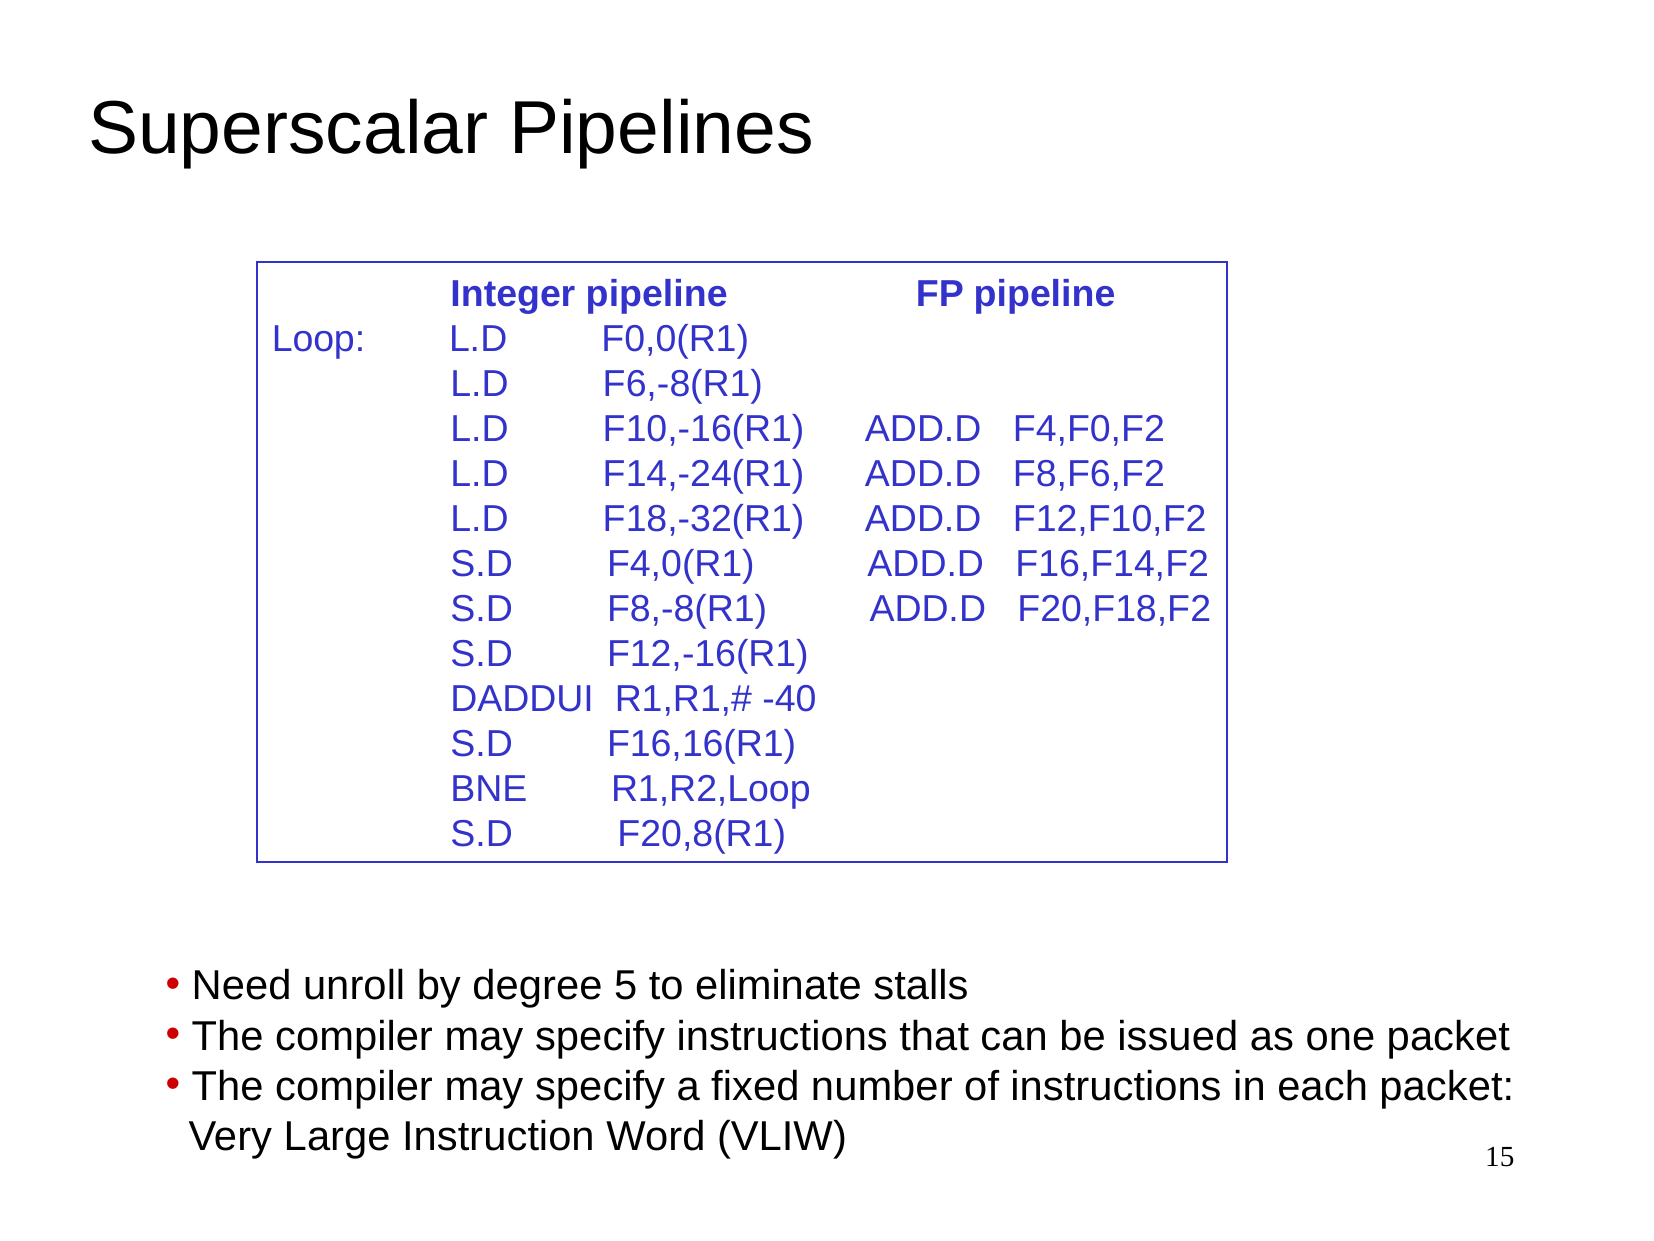

Superscalar Pipelines
 Integer pipeline FP pipeline
Loop: L.D F0,0(R1)
 L.D F6,-8(R1)
 L.D F10,-16(R1) ADD.D F4,F0,F2
 L.D F14,-24(R1) ADD.D F8,F6,F2
 L.D F18,-32(R1) ADD.D F12,F10,F2
 S.D F4,0(R1) ADD.D F16,F14,F2
 S.D F8,-8(R1) ADD.D F20,F18,F2
 S.D F12,-16(R1)
 DADDUI R1,R1,# -40
 S.D F16,16(R1)
 BNE R1,R2,Loop
 S.D F20,8(R1)
 Need unroll by degree 5 to eliminate stalls
 The compiler may specify instructions that can be issued as one packet
 The compiler may specify a fixed number of instructions in each packet:
 Very Large Instruction Word (VLIW)